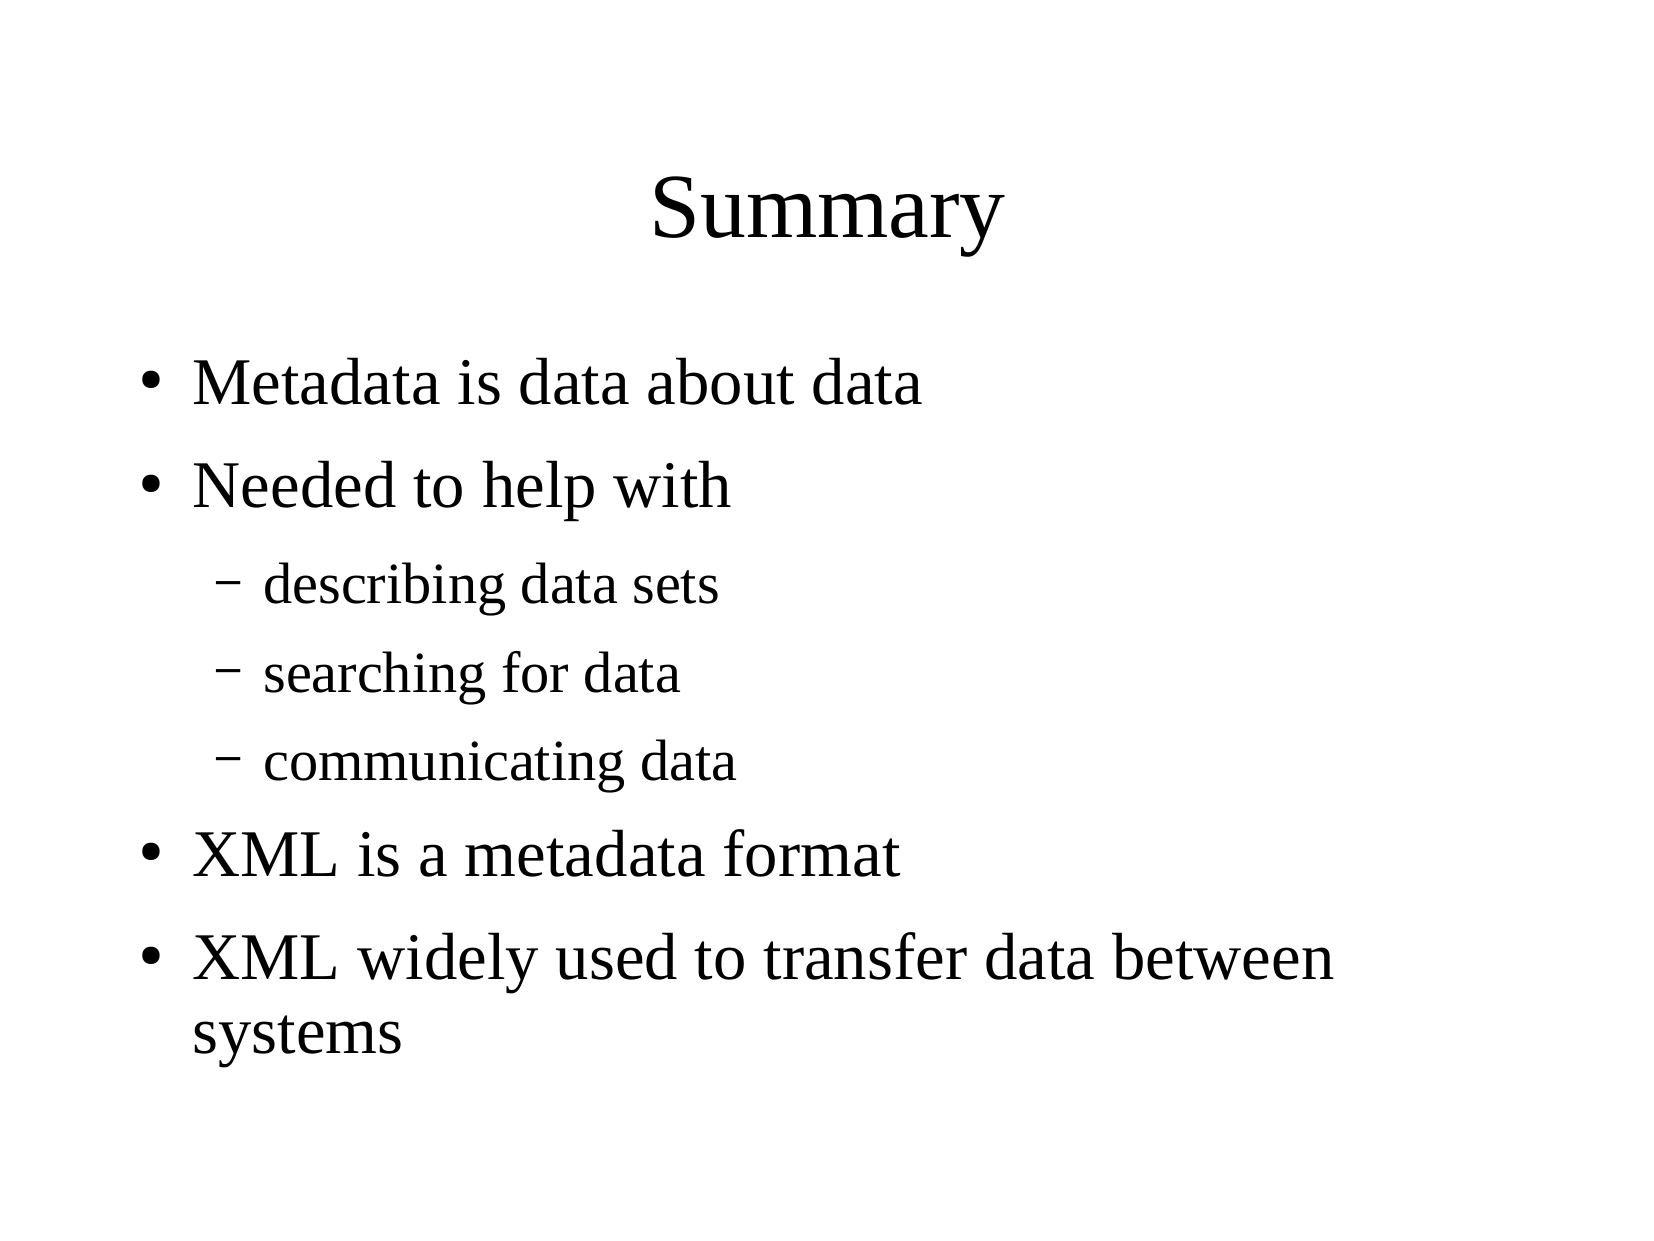

# Summary
Metadata is data about data
Needed to help with
describing data sets
searching for data
communicating data
XML is a metadata format
XML widely used to transfer data between systems